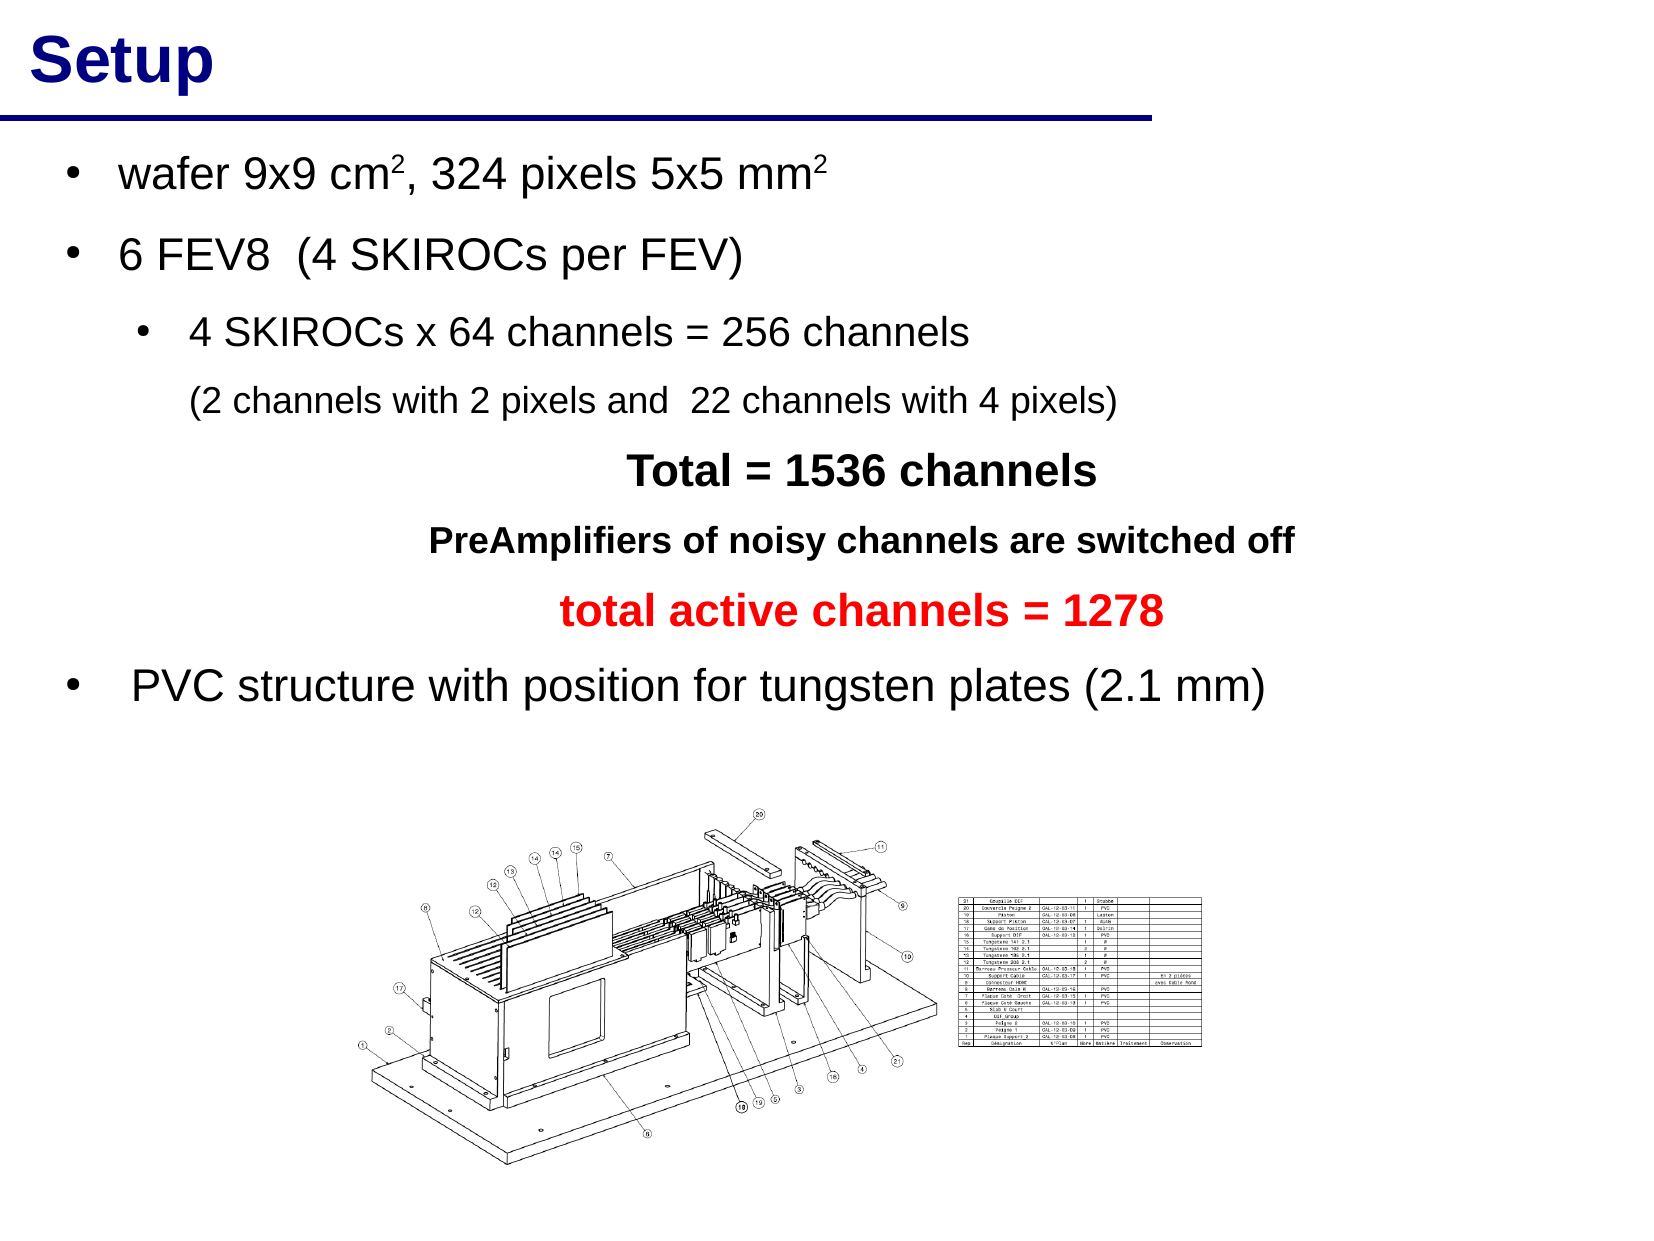

# Setup
wafer 9x9 cm2, 324 pixels 5x5 mm2
6 FEV8 (4 SKIROCs per FEV)
4 SKIROCs x 64 channels = 256 channels
(2 channels with 2 pixels and 22 channels with 4 pixels)
Total = 1536 channels
PreAmplifiers of noisy channels are switched off
total active channels = 1278
 PVC structure with position for tungsten plates (2.1 mm)